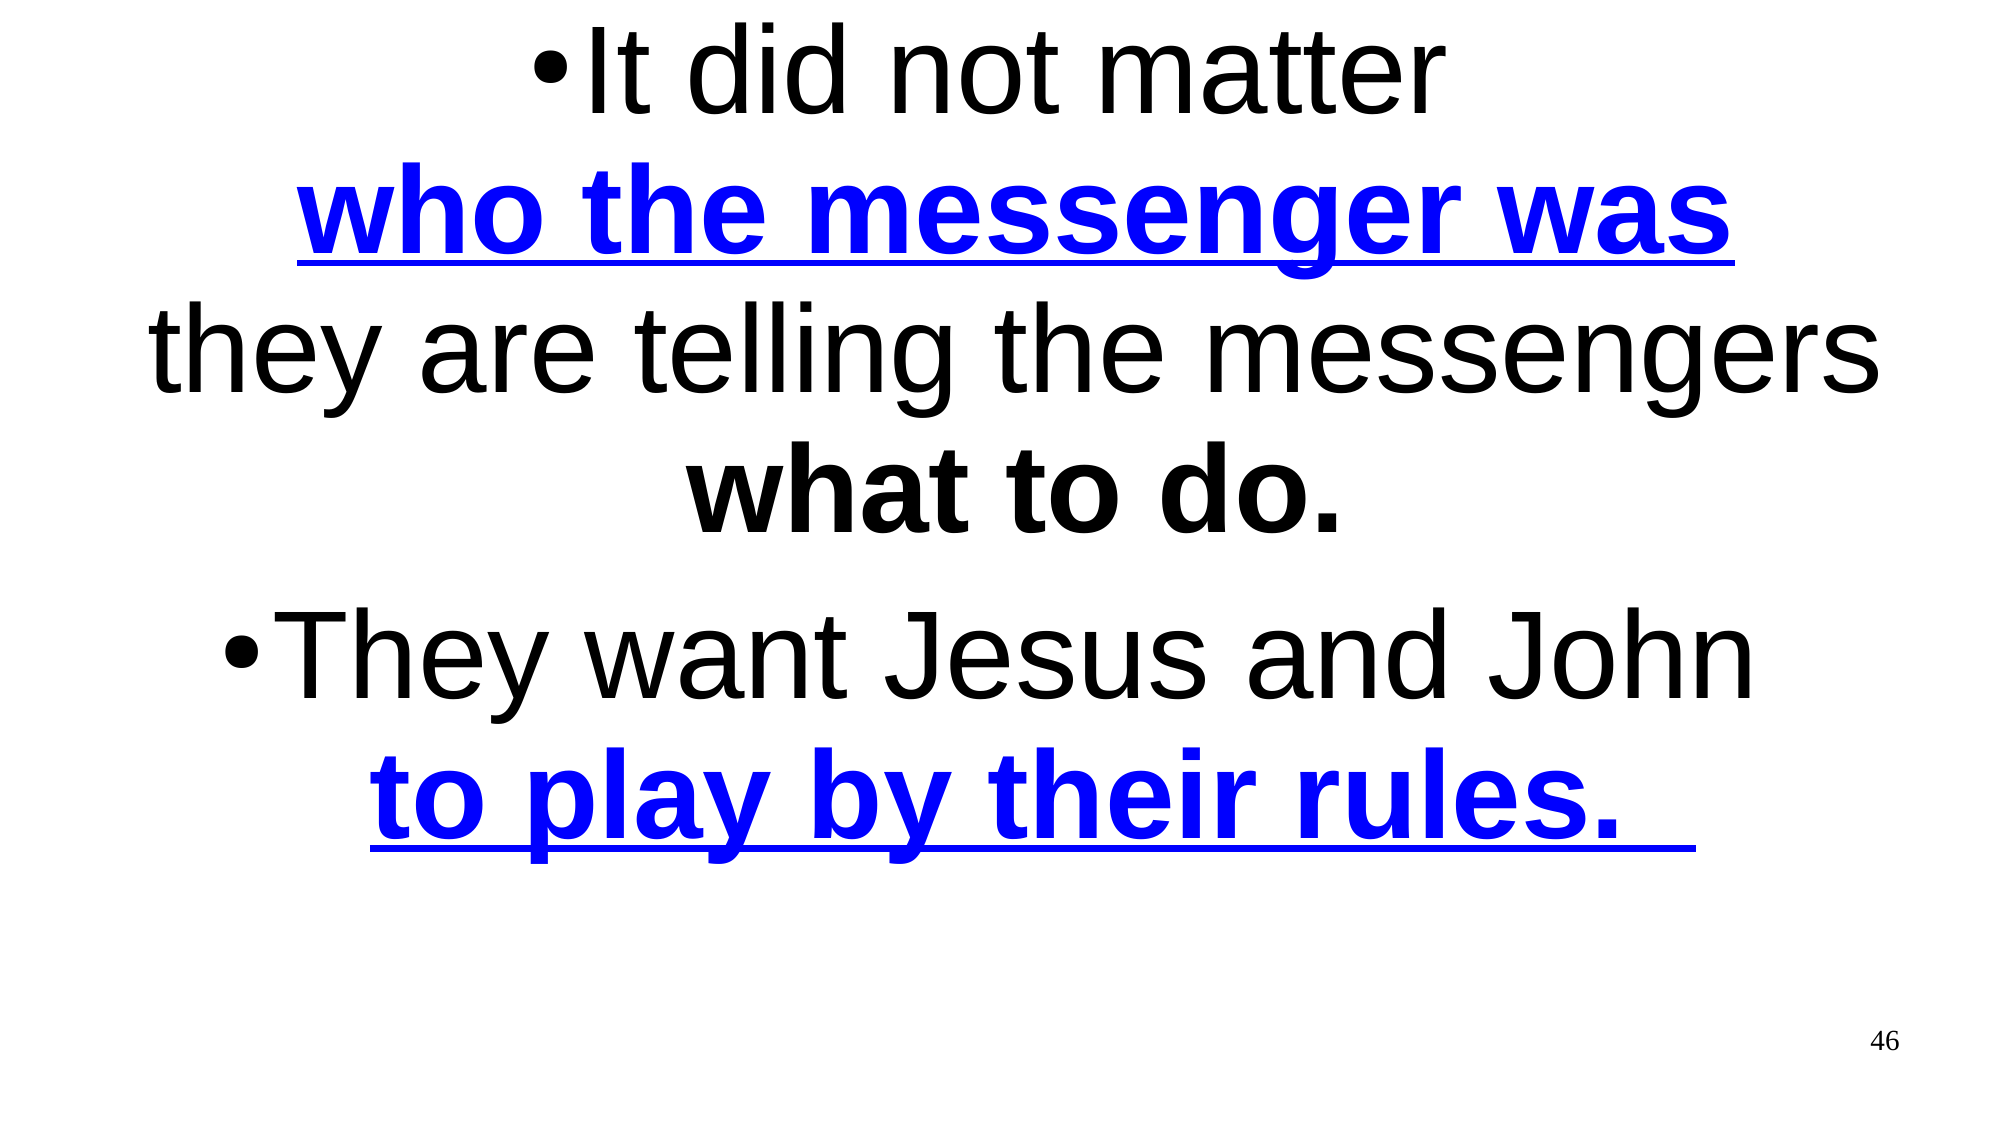

# It did not matter who the messenger was they are telling the messengers what to do.
They want Jesus and John
to play by their rules.
46